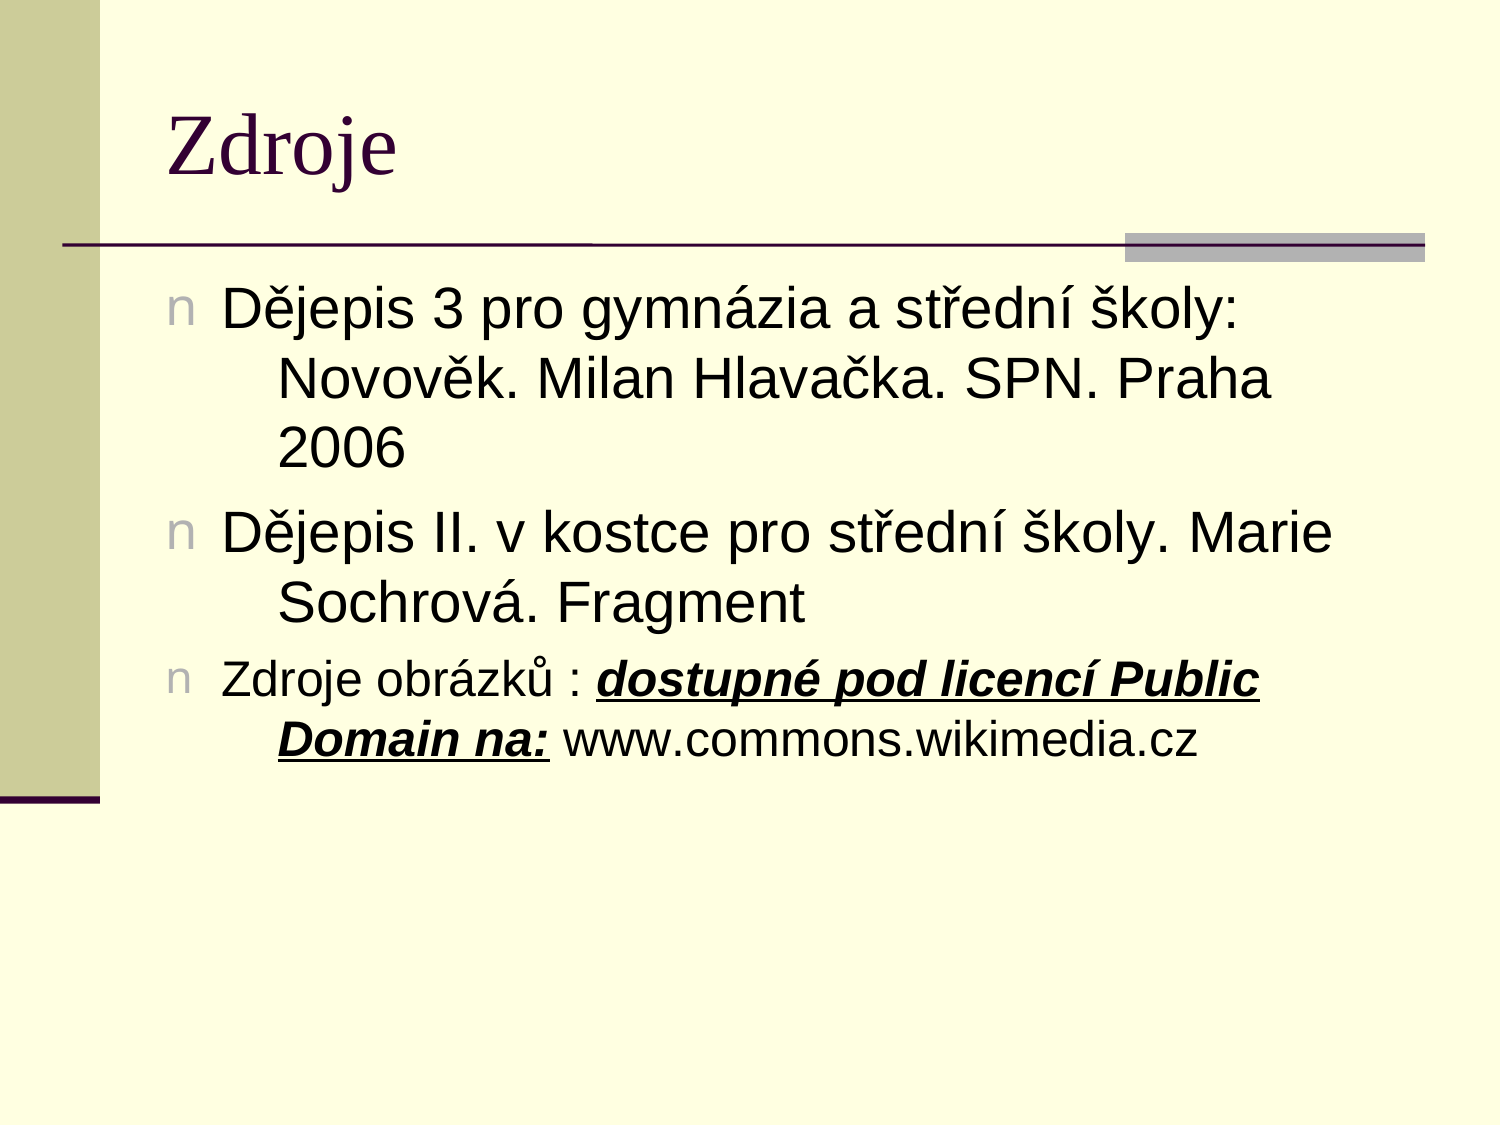

# Zdroje
Dějepis 3 pro gymnázia a střední školy: Novověk. Milan Hlavačka. SPN. Praha 2006
Dějepis II. v kostce pro střední školy. Marie Sochrová. Fragment
Zdroje obrázků : dostupné pod licencí Public Domain na: www.commons.wikimedia.cz